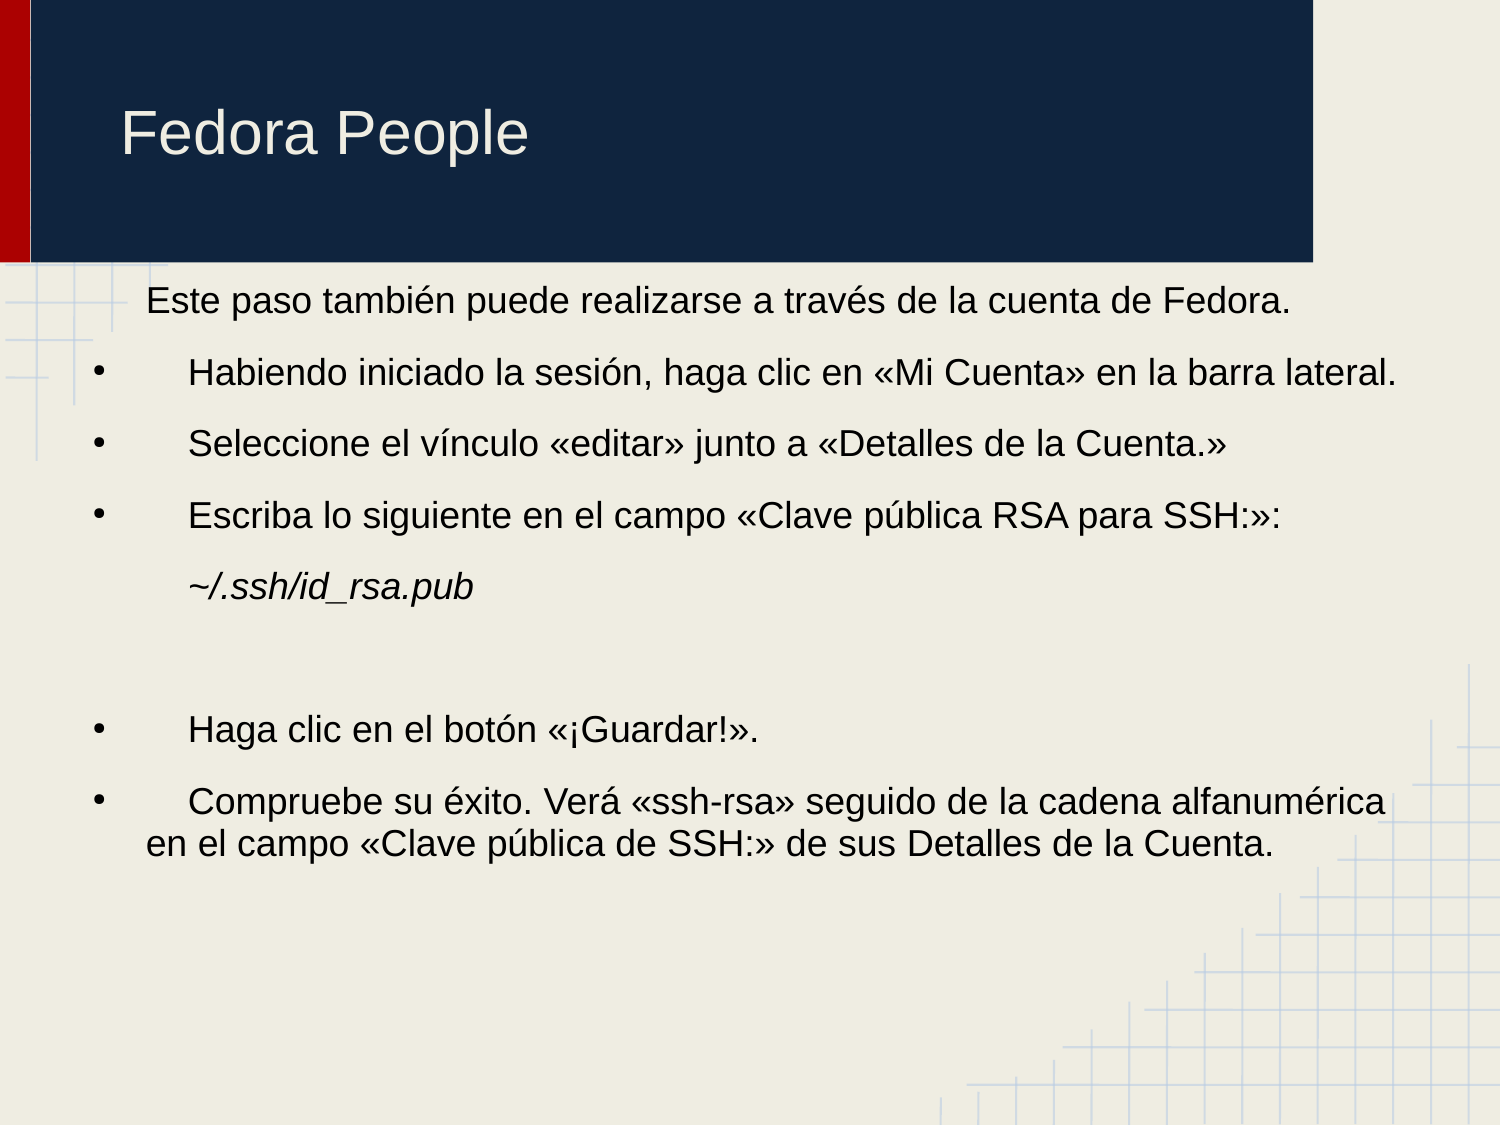

# Fedora People
Este paso también puede realizarse a través de la cuenta de Fedora.
 Habiendo iniciado la sesión, haga clic en «Mi Cuenta» en la barra lateral.
 Seleccione el vínculo «editar» junto a «Detalles de la Cuenta.»
 Escriba lo siguiente en el campo «Clave pública RSA para SSH:»:
 ~/.ssh/id_rsa.pub
 Haga clic en el botón «¡Guardar!».
 Compruebe su éxito. Verá «ssh-rsa» seguido de la cadena alfanumérica en el campo «Clave pública de SSH:» de sus Detalles de la Cuenta.